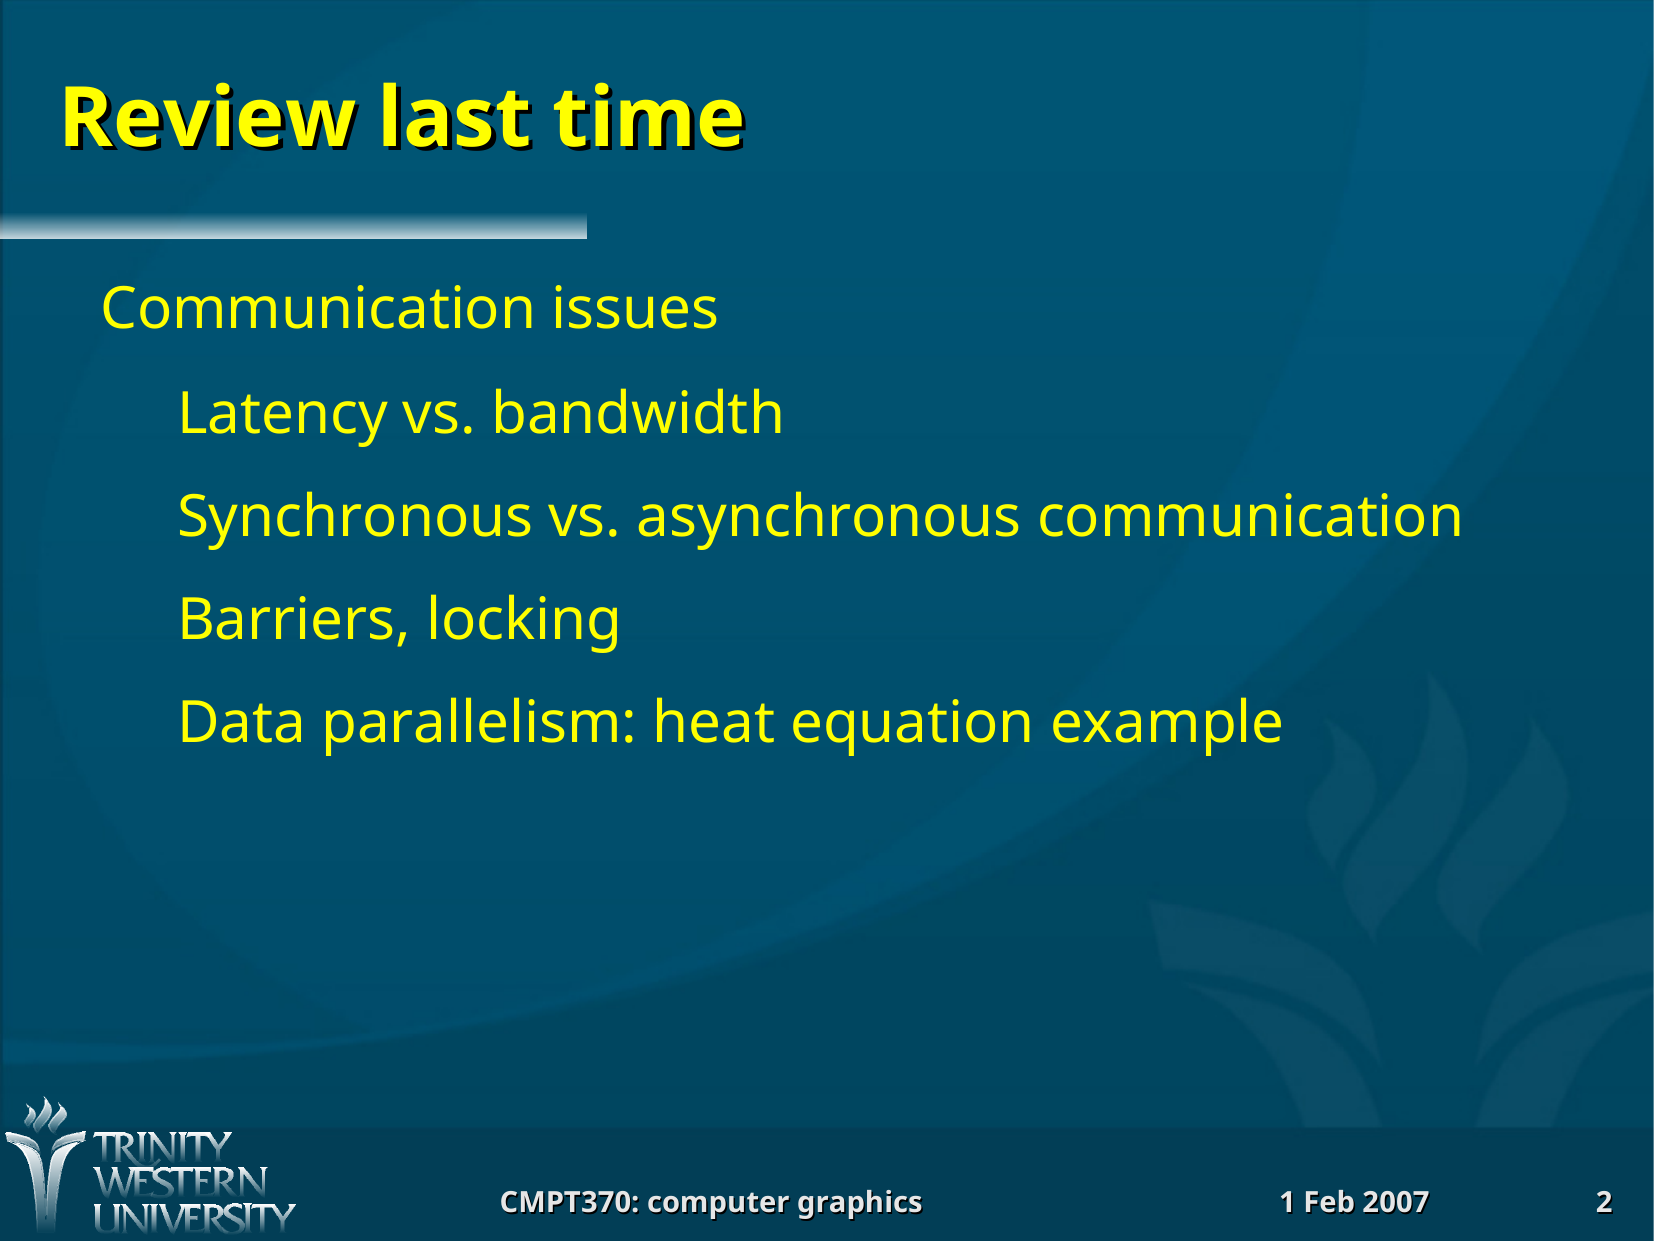

# Review last time
Communication issues
Latency vs. bandwidth
Synchronous vs. asynchronous communication
Barriers, locking
Data parallelism: heat equation example
CMPT370: computer graphics
1 Feb 2007
2